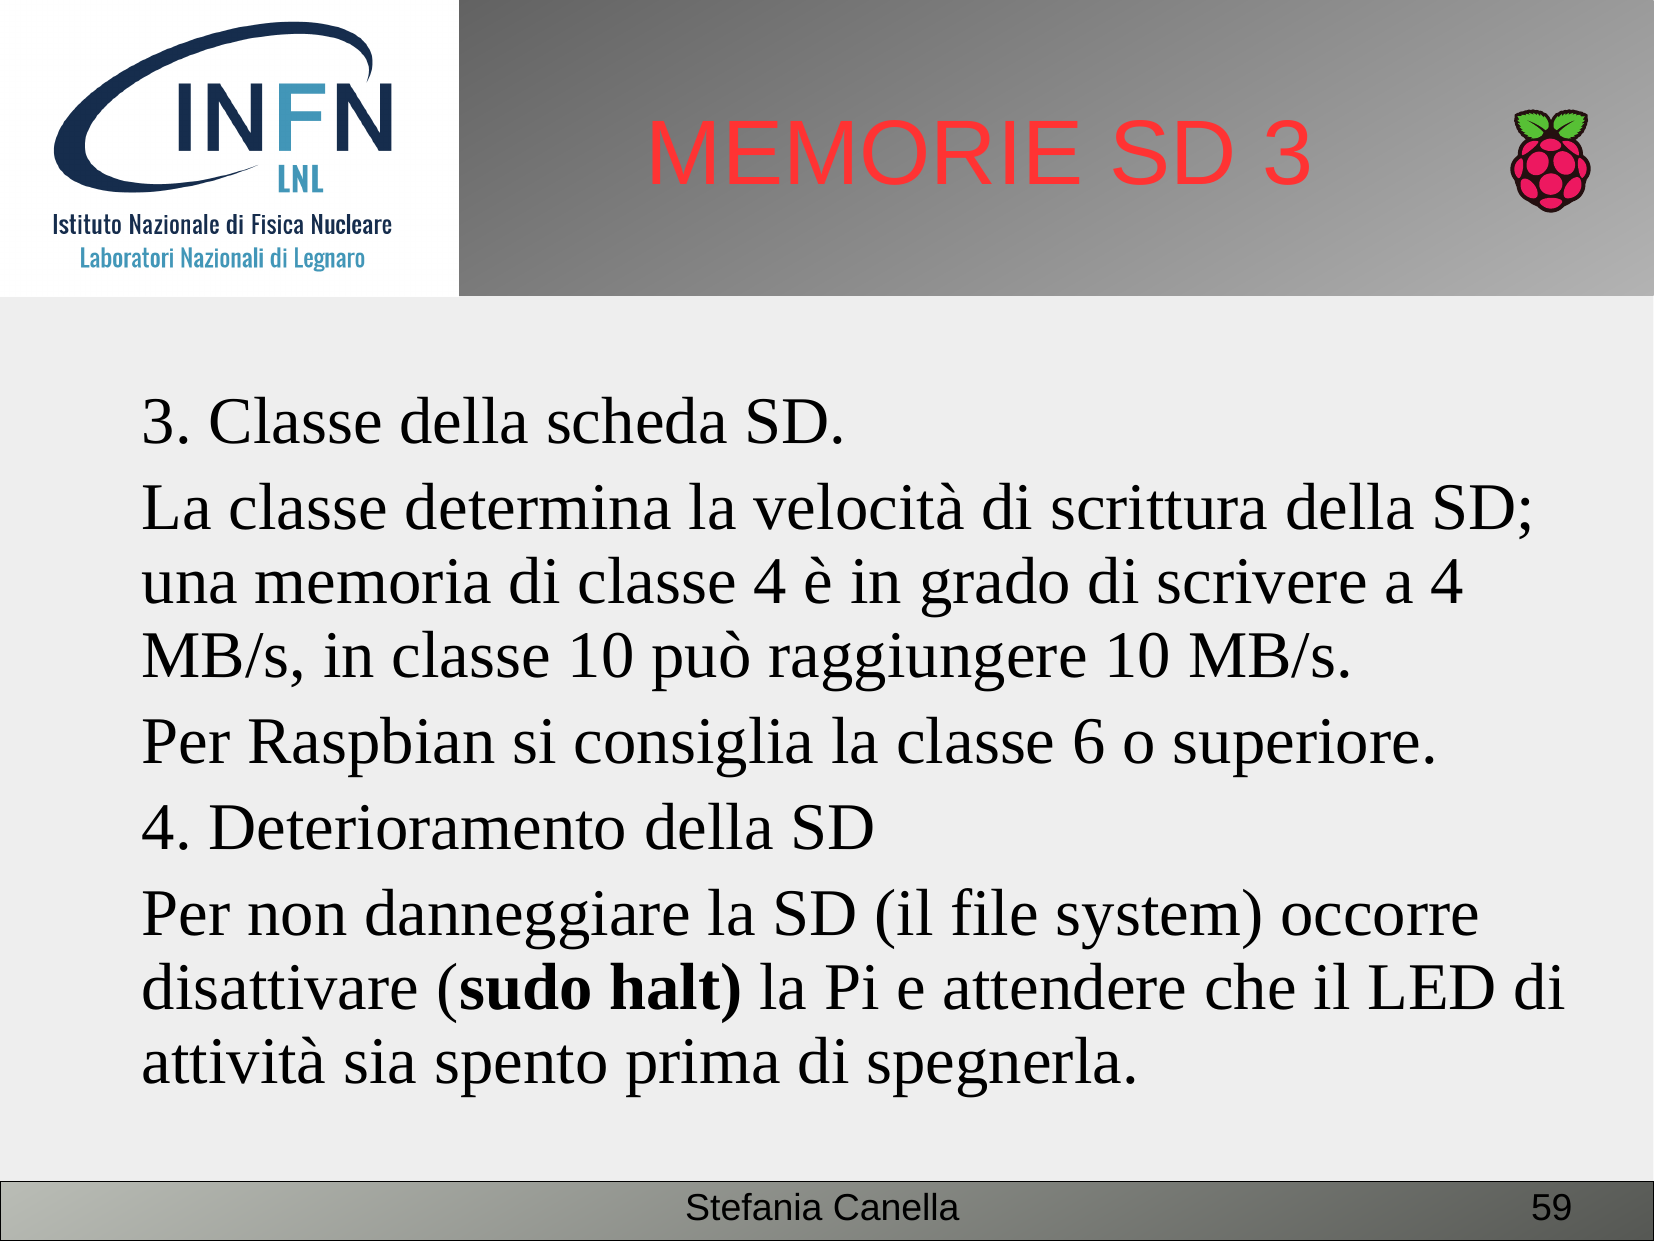

# MEMORIE SD 3
3. Classe della scheda SD.
La classe determina la velocità di scrittura della SD; una memoria di classe 4 è in grado di scrivere a 4 MB/s, in classe 10 può raggiungere 10 MB/s.
Per Raspbian si consiglia la classe 6 o superiore.
4. Deterioramento della SD
Per non danneggiare la SD (il file system) occorre disattivare (sudo halt) la Pi e attendere che il LED di attività sia spento prima di spegnerla.
Stefania Canella